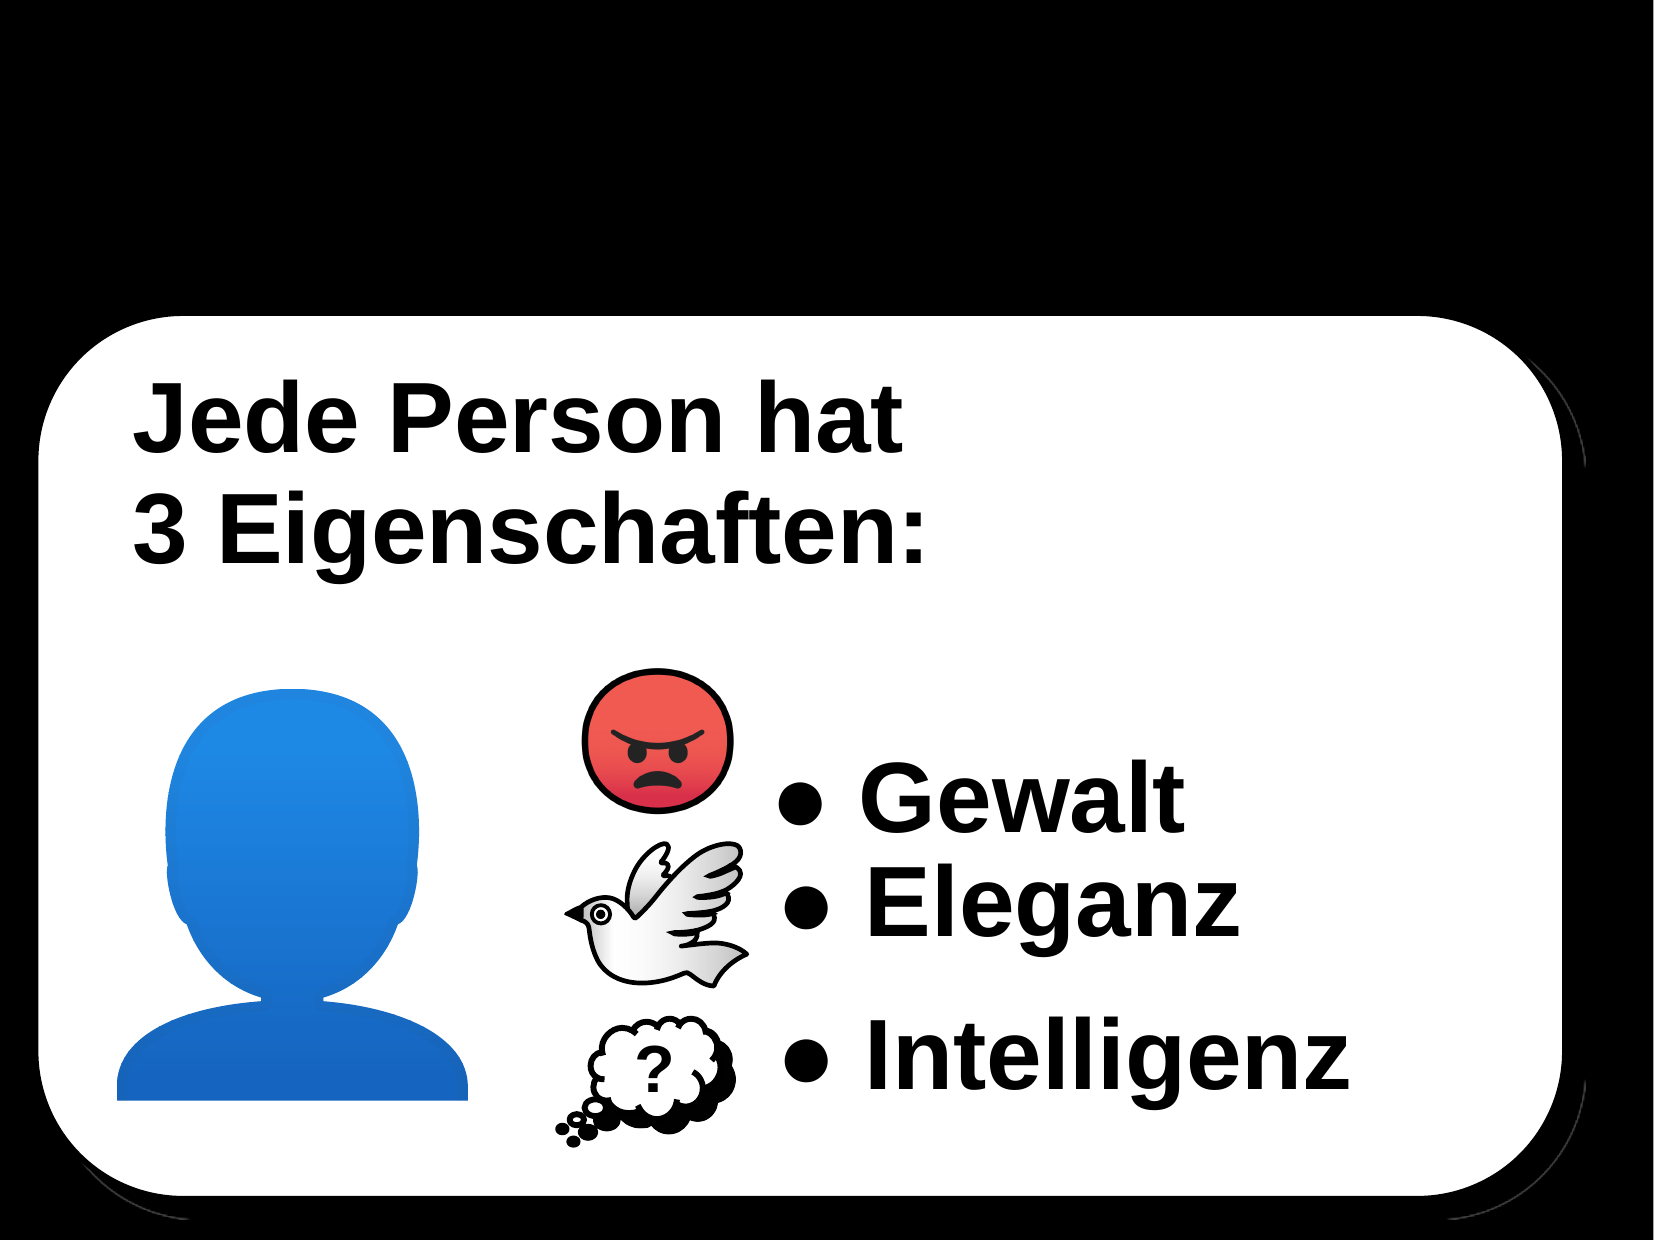

Jede Person hat
3 Eigenschaften:
● Gewalt
● Eleganz
● Intelligenz
?